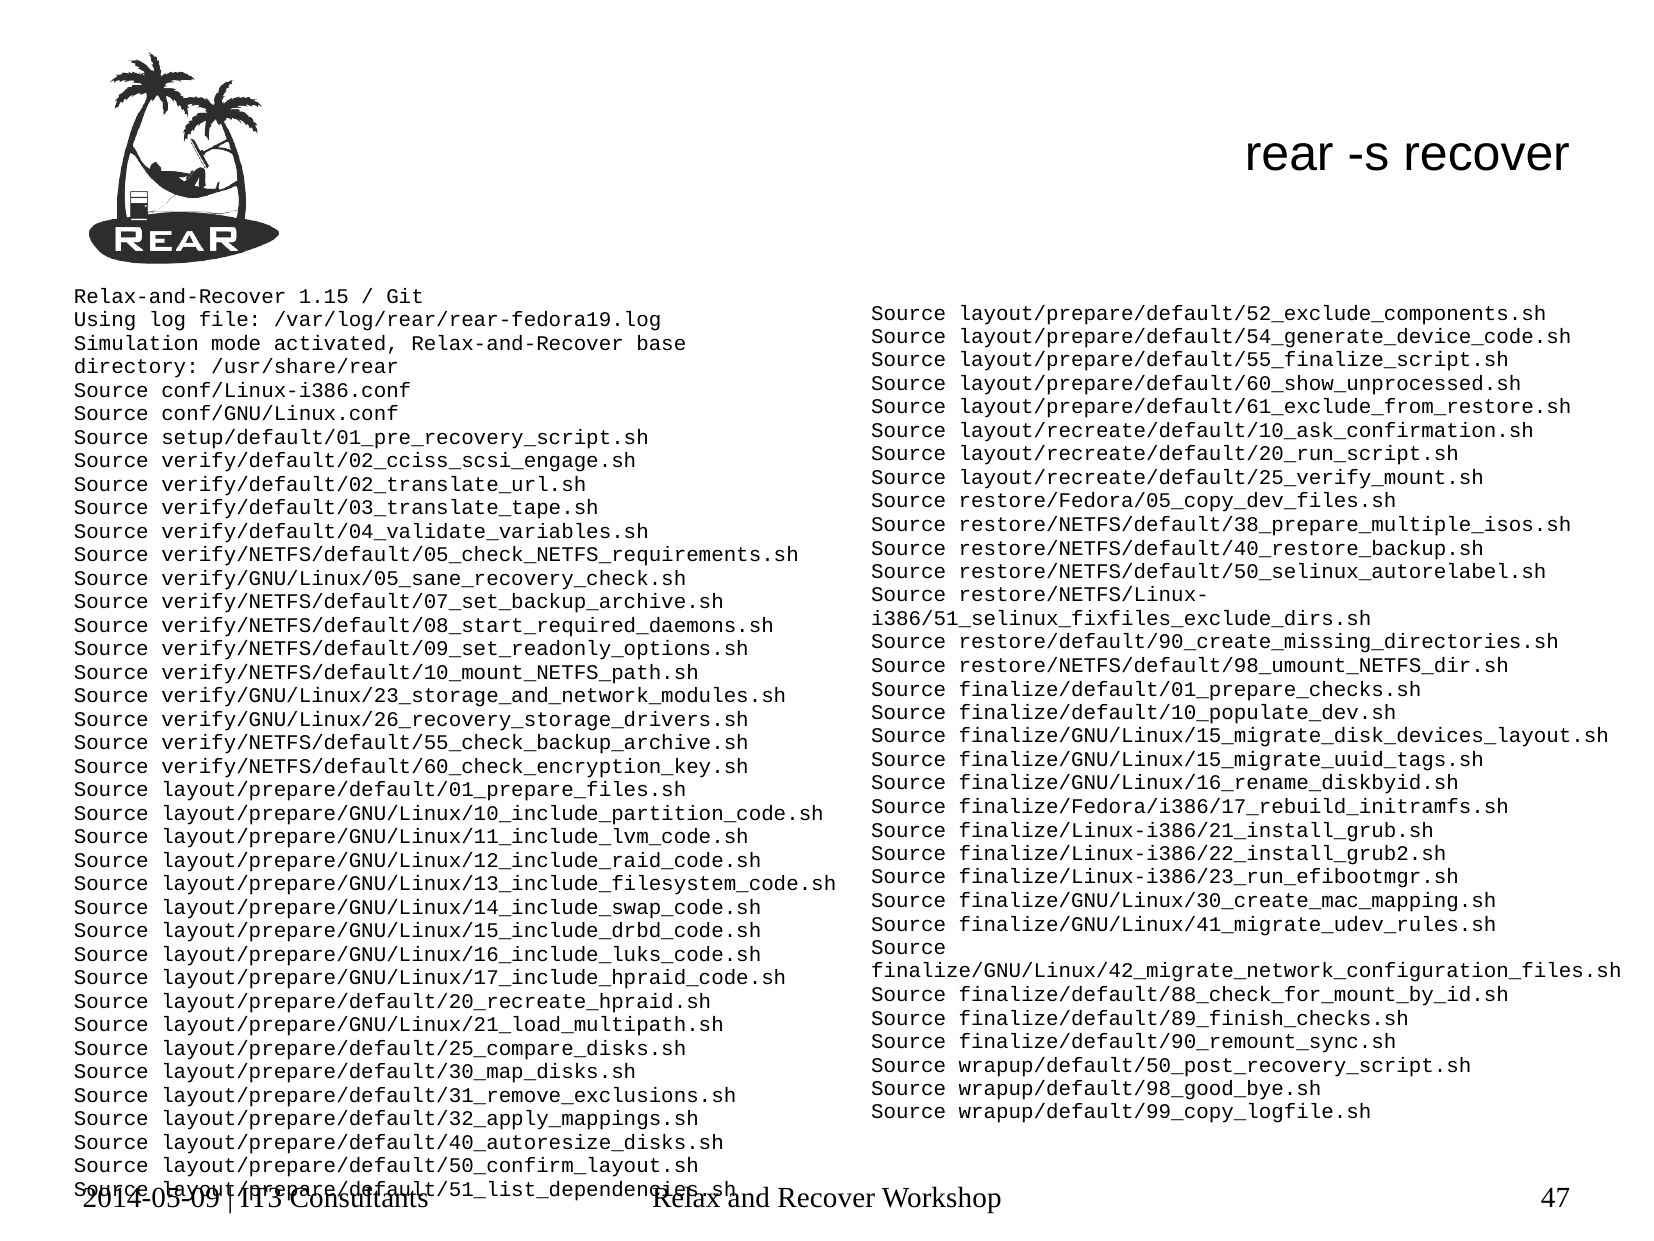

# rear -s recover
Relax-and-Recover 1.15 / Git
Using log file: /var/log/rear/rear-fedora19.log
Simulation mode activated, Relax-and-Recover base directory: /usr/share/rear
Source conf/Linux-i386.conf
Source conf/GNU/Linux.conf
Source setup/default/01_pre_recovery_script.sh
Source verify/default/02_cciss_scsi_engage.sh
Source verify/default/02_translate_url.sh
Source verify/default/03_translate_tape.sh
Source verify/default/04_validate_variables.sh
Source verify/NETFS/default/05_check_NETFS_requirements.sh
Source verify/GNU/Linux/05_sane_recovery_check.sh
Source verify/NETFS/default/07_set_backup_archive.sh
Source verify/NETFS/default/08_start_required_daemons.sh
Source verify/NETFS/default/09_set_readonly_options.sh
Source verify/NETFS/default/10_mount_NETFS_path.sh
Source verify/GNU/Linux/23_storage_and_network_modules.sh
Source verify/GNU/Linux/26_recovery_storage_drivers.sh
Source verify/NETFS/default/55_check_backup_archive.sh
Source verify/NETFS/default/60_check_encryption_key.sh
Source layout/prepare/default/01_prepare_files.sh
Source layout/prepare/GNU/Linux/10_include_partition_code.sh
Source layout/prepare/GNU/Linux/11_include_lvm_code.sh
Source layout/prepare/GNU/Linux/12_include_raid_code.sh
Source layout/prepare/GNU/Linux/13_include_filesystem_code.sh
Source layout/prepare/GNU/Linux/14_include_swap_code.sh
Source layout/prepare/GNU/Linux/15_include_drbd_code.sh
Source layout/prepare/GNU/Linux/16_include_luks_code.sh
Source layout/prepare/GNU/Linux/17_include_hpraid_code.sh
Source layout/prepare/default/20_recreate_hpraid.sh
Source layout/prepare/GNU/Linux/21_load_multipath.sh
Source layout/prepare/default/25_compare_disks.sh
Source layout/prepare/default/30_map_disks.sh
Source layout/prepare/default/31_remove_exclusions.sh
Source layout/prepare/default/32_apply_mappings.sh
Source layout/prepare/default/40_autoresize_disks.sh
Source layout/prepare/default/50_confirm_layout.sh
Source layout/prepare/default/51_list_dependencies.sh
Source layout/prepare/default/52_exclude_components.sh
Source layout/prepare/default/54_generate_device_code.sh
Source layout/prepare/default/55_finalize_script.sh
Source layout/prepare/default/60_show_unprocessed.sh
Source layout/prepare/default/61_exclude_from_restore.sh
Source layout/recreate/default/10_ask_confirmation.sh
Source layout/recreate/default/20_run_script.sh
Source layout/recreate/default/25_verify_mount.sh
Source restore/Fedora/05_copy_dev_files.sh
Source restore/NETFS/default/38_prepare_multiple_isos.sh
Source restore/NETFS/default/40_restore_backup.sh
Source restore/NETFS/default/50_selinux_autorelabel.sh
Source restore/NETFS/Linux-i386/51_selinux_fixfiles_exclude_dirs.sh
Source restore/default/90_create_missing_directories.sh
Source restore/NETFS/default/98_umount_NETFS_dir.sh
Source finalize/default/01_prepare_checks.sh
Source finalize/default/10_populate_dev.sh
Source finalize/GNU/Linux/15_migrate_disk_devices_layout.sh
Source finalize/GNU/Linux/15_migrate_uuid_tags.sh
Source finalize/GNU/Linux/16_rename_diskbyid.sh
Source finalize/Fedora/i386/17_rebuild_initramfs.sh
Source finalize/Linux-i386/21_install_grub.sh
Source finalize/Linux-i386/22_install_grub2.sh
Source finalize/Linux-i386/23_run_efibootmgr.sh
Source finalize/GNU/Linux/30_create_mac_mapping.sh
Source finalize/GNU/Linux/41_migrate_udev_rules.sh
Source finalize/GNU/Linux/42_migrate_network_configuration_files.sh
Source finalize/default/88_check_for_mount_by_id.sh
Source finalize/default/89_finish_checks.sh
Source finalize/default/90_remount_sync.sh
Source wrapup/default/50_post_recovery_script.sh
Source wrapup/default/98_good_bye.sh
Source wrapup/default/99_copy_logfile.sh
2014-05-09 | IT3 Consultants
Relax and Recover Workshop
47